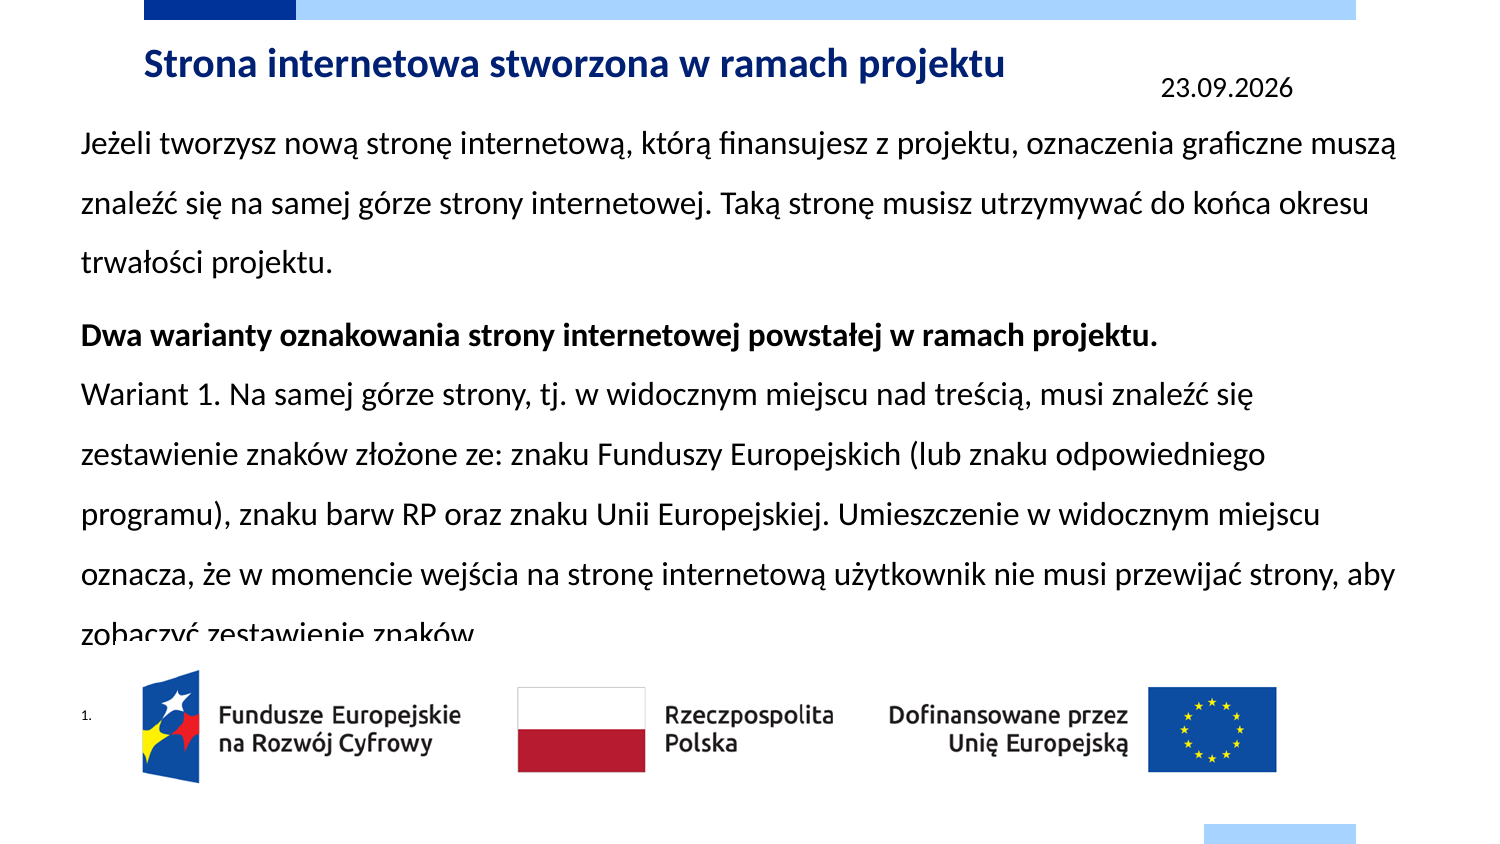

# Strona internetowa stworzona w ramach projektu
Jeżeli tworzysz nową stronę internetową, którą finansujesz z projektu, oznaczenia graficzne muszą znaleźć się na samej górze strony internetowej. Taką stronę musisz utrzymywać do końca okresu trwałości projektu.
Dwa warianty oznakowania strony internetowej powstałej w ramach projektu.
Wariant 1. Na samej górze strony, tj. w widocznym miejscu nad treścią, musi znaleźć się zestawienie znaków złożone ze: znaku Funduszy Europejskich (lub znaku odpowiedniego programu), znaku barw RP oraz znaku Unii Europejskiej. Umieszczenie w widocznym miejscu oznacza, że w momencie wejścia na stronę internetową użytkownik nie musi przewijać strony, aby zobaczyć zestawienie znaków.